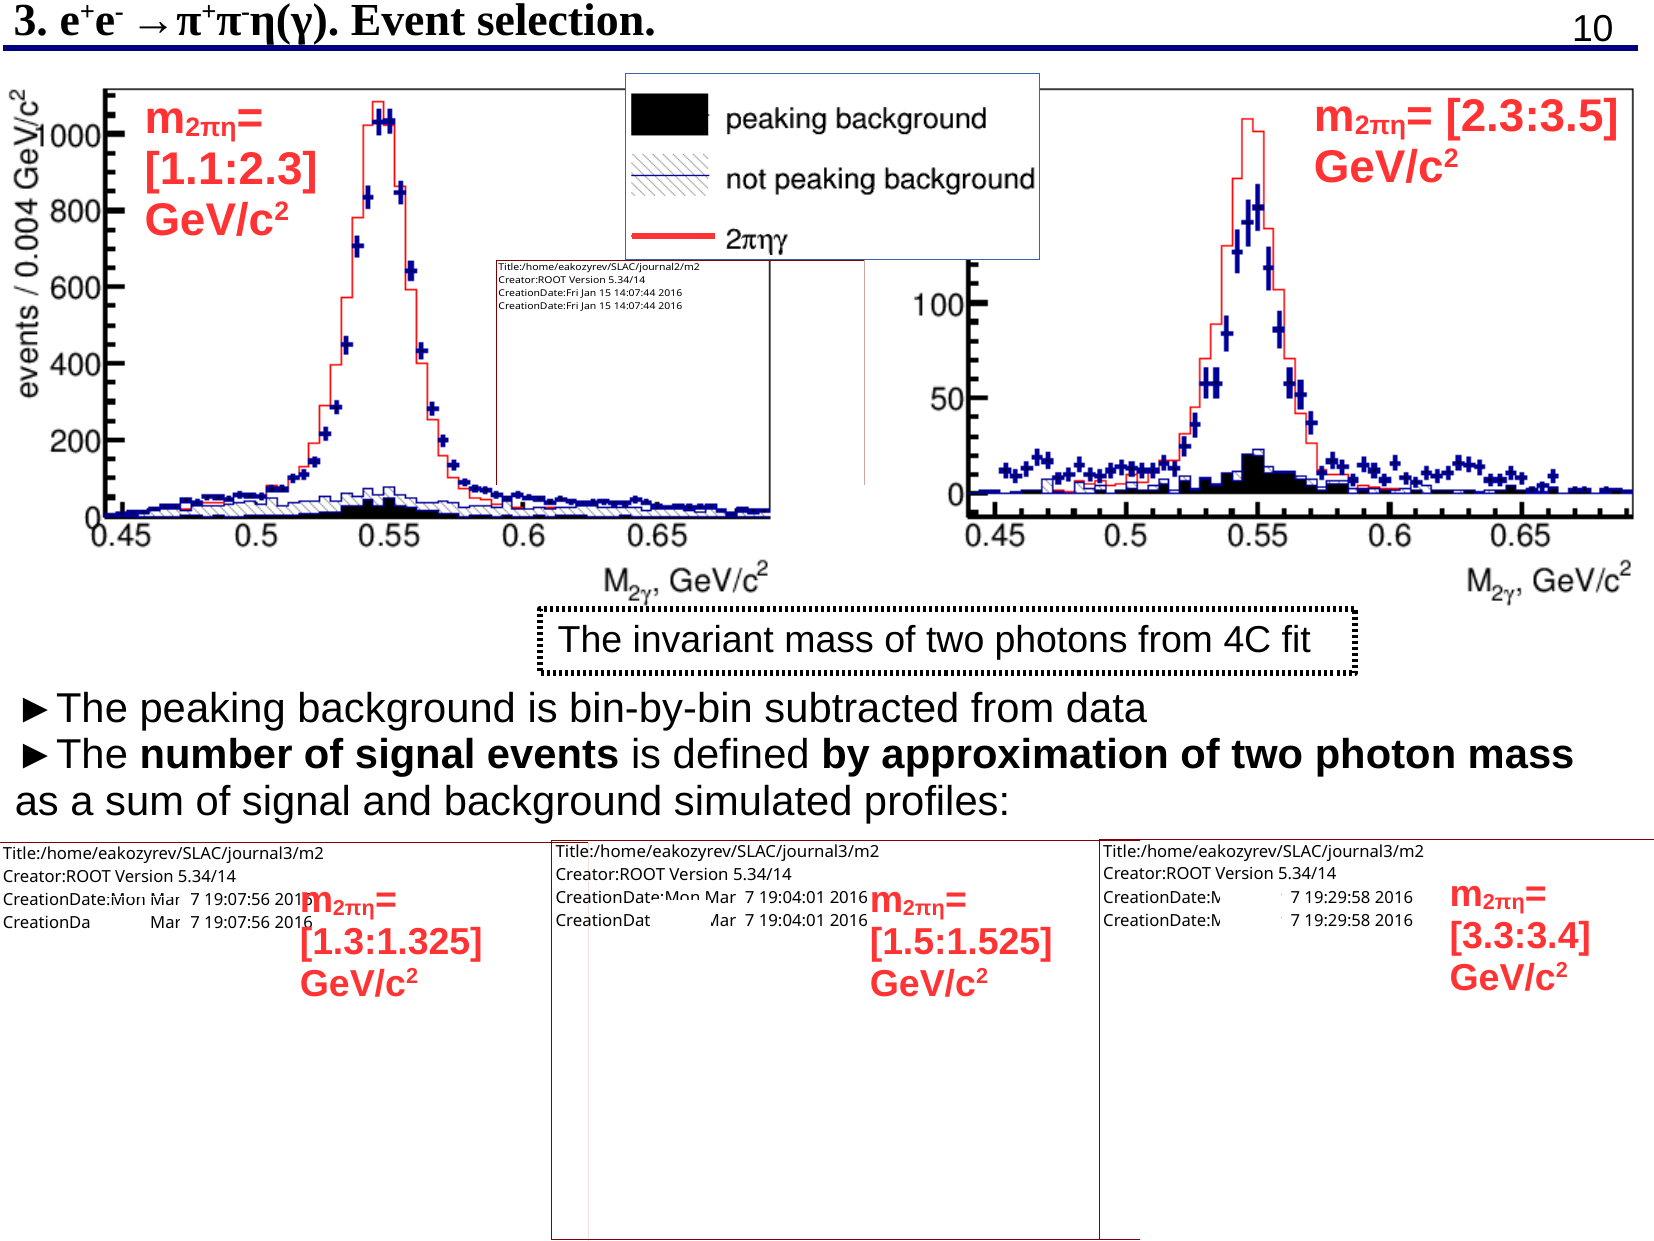

10
3. e+e- →π+π-η(γ). Event selection.
m2πη= [2.3:3.5] GeV/c2
m2πη=
[1.1:2.3]
GeV/c2
The invariant mass of two photons from 4C fit
►The peaking background is bin-by-bin subtracted from data
►The number of signal events is defined by approximation of two photon mass as a sum of signal and background simulated profiles:
m2πη=
[3.3:3.4]
GeV/c2
m2πη=
[1.3:1.325]
GeV/c2
m2πη=
[1.5:1.525]
GeV/c2